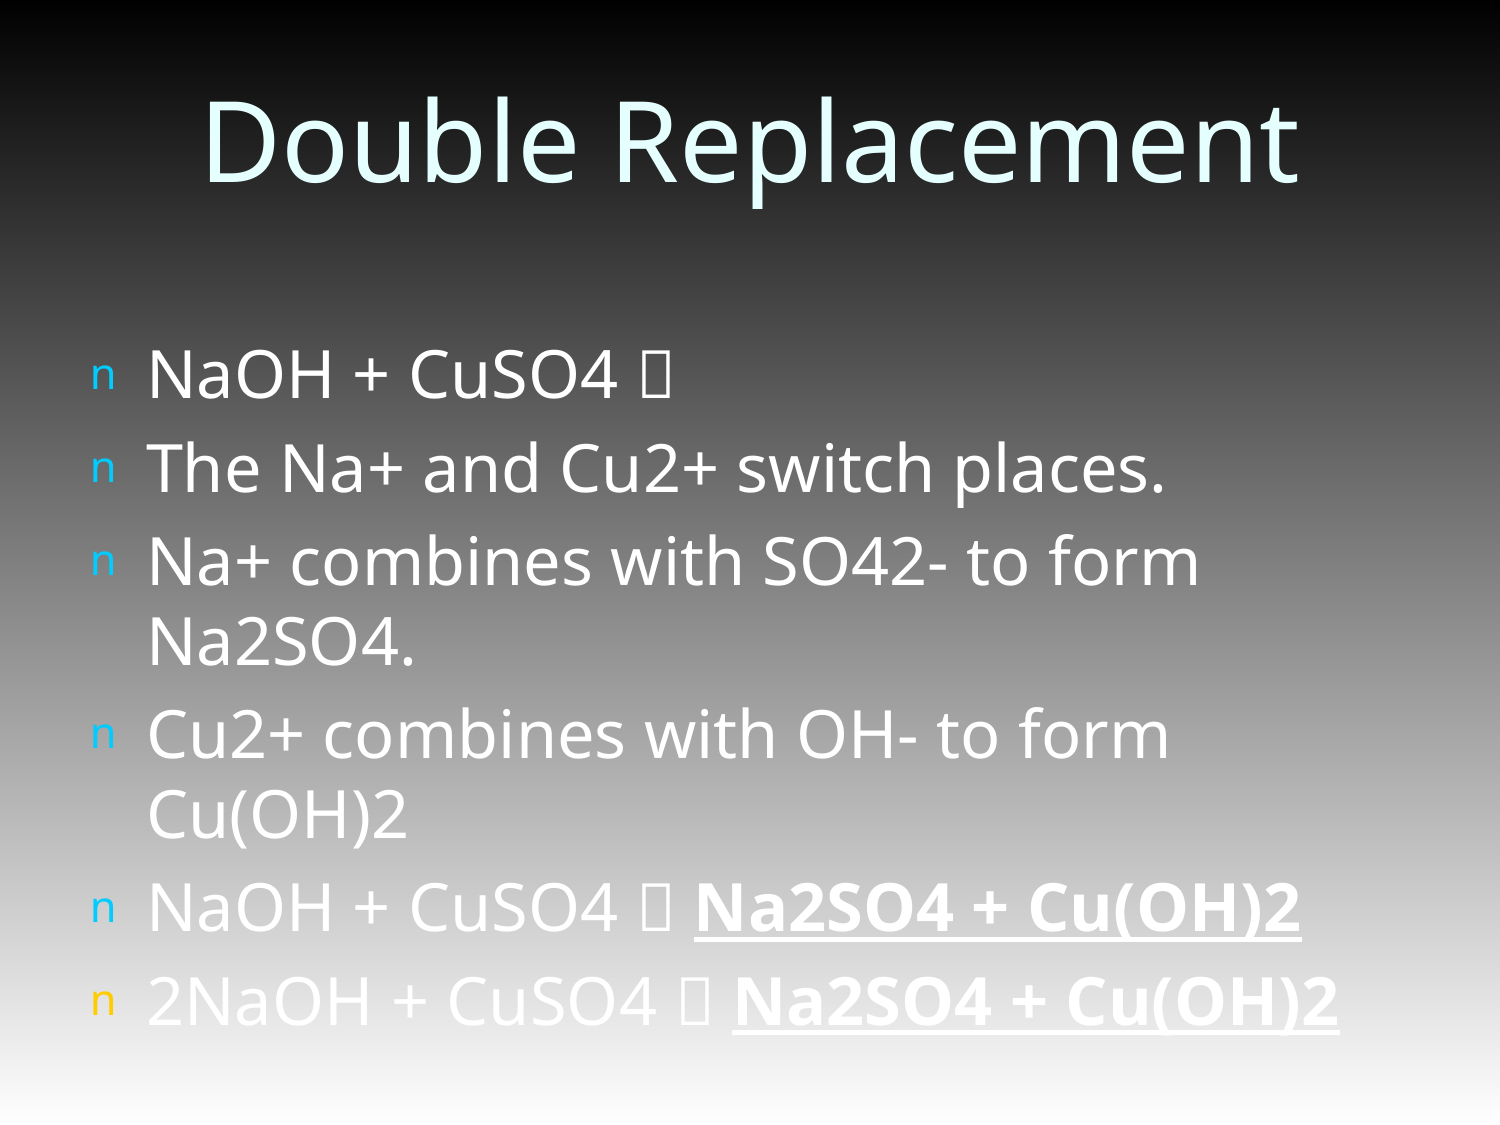

# Double Replacement
NaOH + CuSO4 
The Na+ and Cu2+ switch places.
Na+ combines with SO42- to form Na2SO4.
Cu2+ combines with OH- to form Cu(OH)2
NaOH + CuSO4  Na2SO4 + Cu(OH)2
2NaOH + CuSO4  Na2SO4 + Cu(OH)2